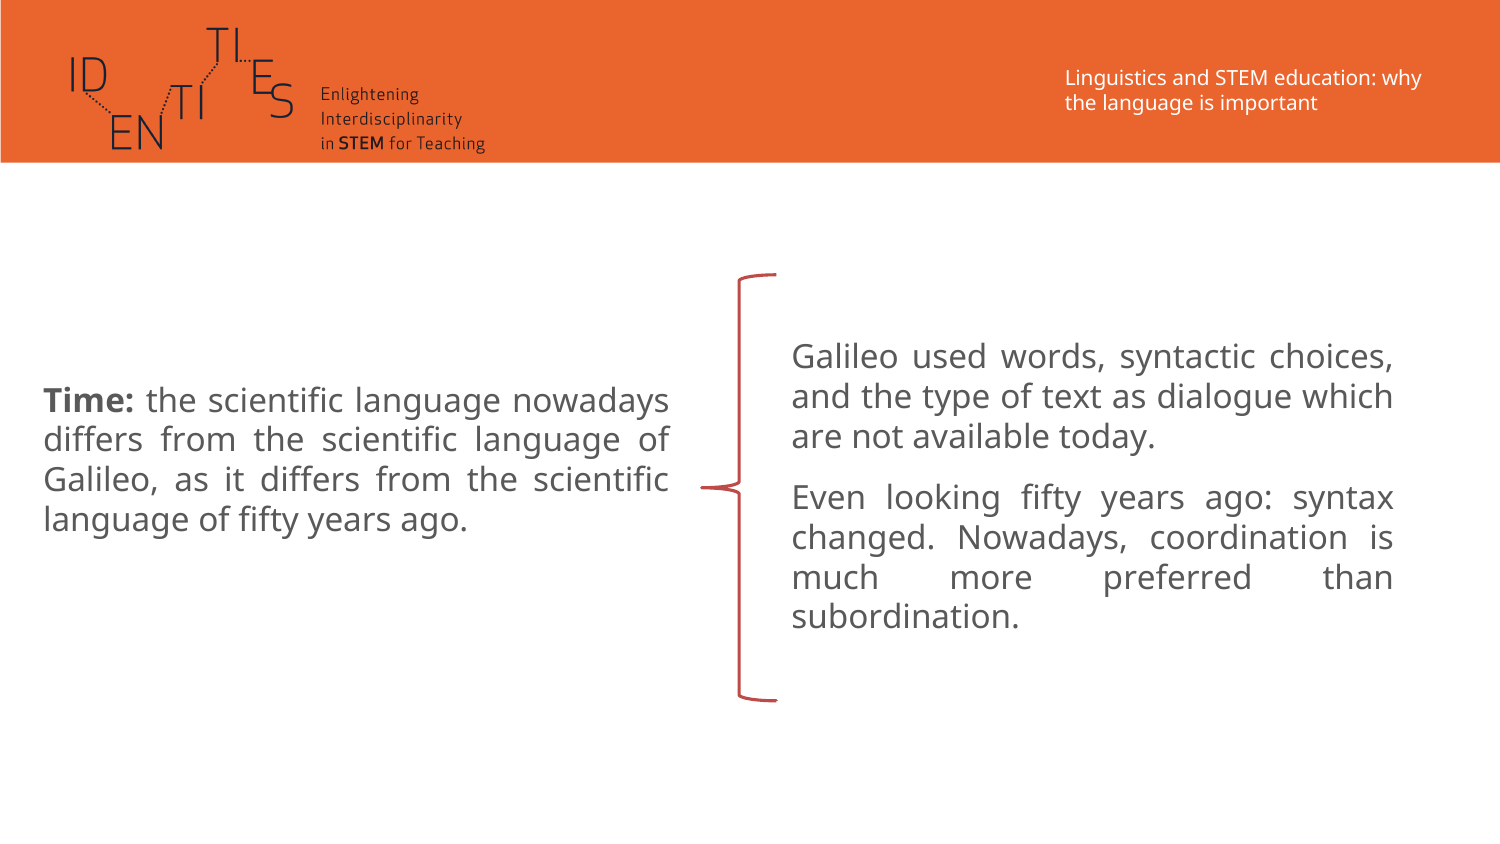

#
Linguistics and STEM education: why the language is important
Galileo used words, syntactic choices, and the type of text as dialogue which are not available today.
Even looking fifty years ago: syntax changed. Nowadays, coordination is much more preferred than subordination.
Time: the scientific language nowadays differs from the scientific language of Galileo, as it differs from the scientific language of fifty years ago.